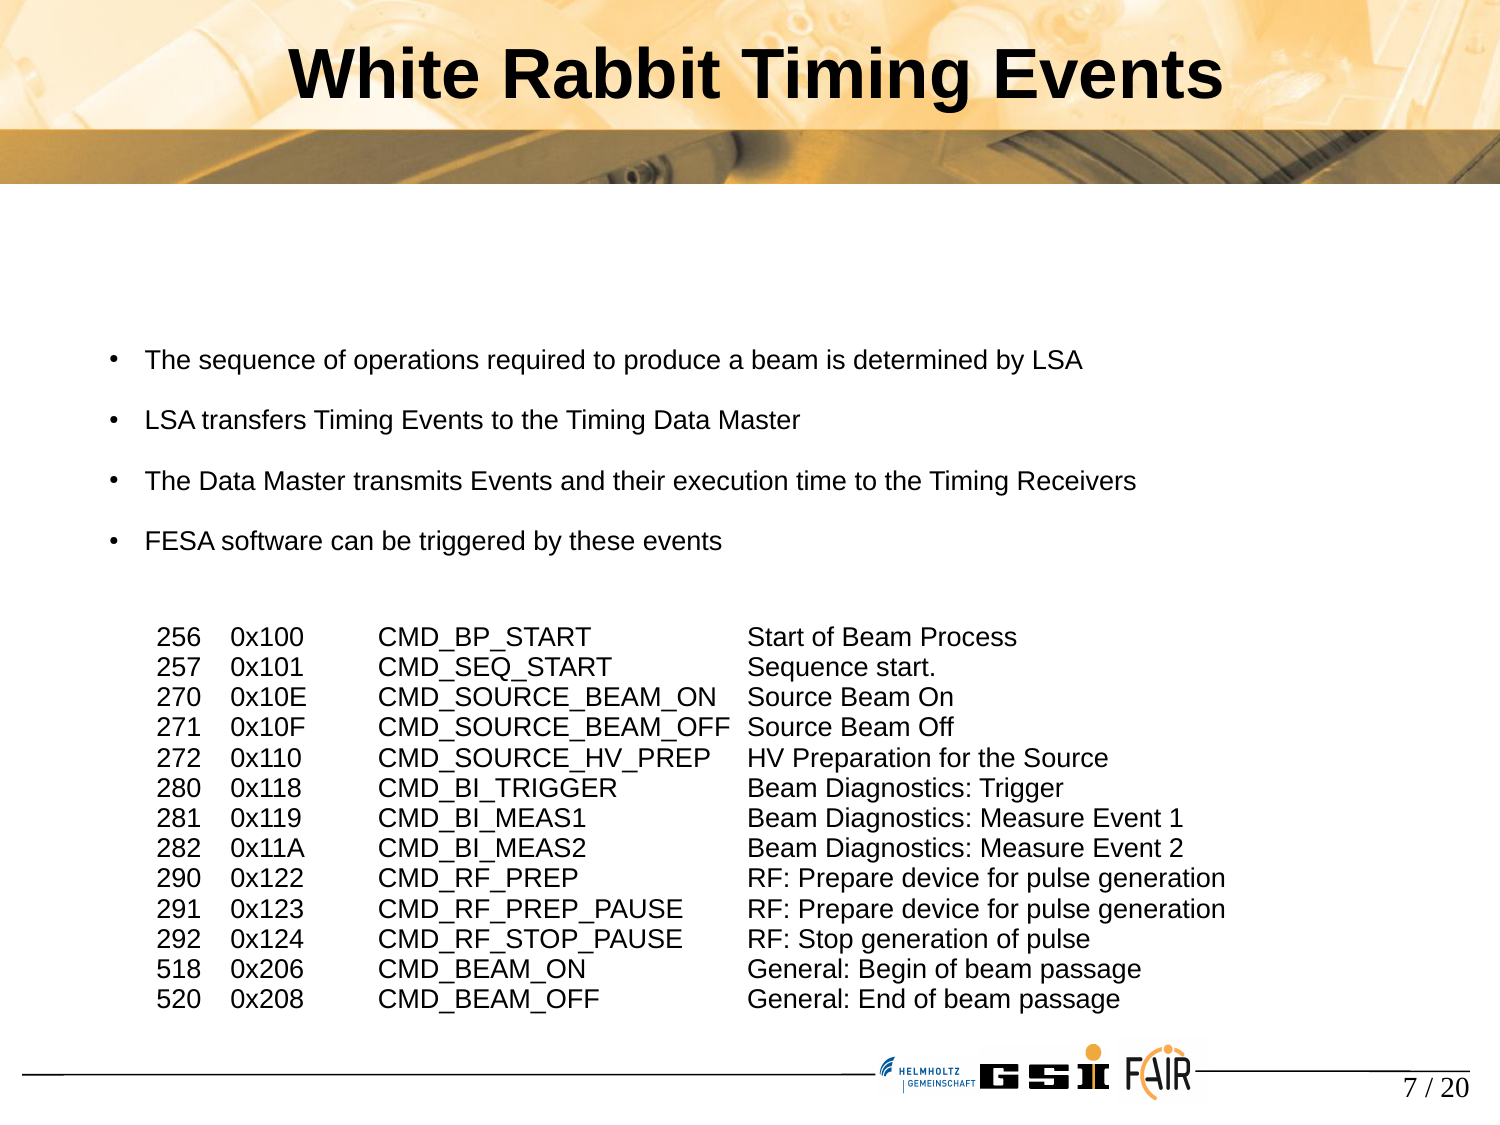

# White Rabbit Timing Events
The sequence of operations required to produce a beam is determined by LSA
LSA transfers Timing Events to the Timing Data Master
The Data Master transmits Events and their execution time to the Timing Receivers
FESA software can be triggered by these events
256 	0x100 	CMD_BP_START 			Start of Beam Process
257 	0x101 	CMD_SEQ_START 		Sequence start.
270 	0x10E 	CMD_SOURCE_BEAM_ON 	Source Beam On
271 	0x10F 	CMD_SOURCE_BEAM_OFF 	Source Beam Off
272 	0x110 	CMD_SOURCE_HV_PREP 	HV Preparation for the Source
280 	0x118 	CMD_BI_TRIGGER 		Beam Diagnostics: Trigger
281 	0x119 	CMD_BI_MEAS1 			Beam Diagnostics: Measure Event 1
282 	0x11A 	CMD_BI_MEAS2 			Beam Diagnostics: Measure Event 2
290 	0x122 	CMD_RF_PREP 			RF: Prepare device for pulse generation
291 	0x123 	CMD_RF_PREP_PAUSE 	RF: Prepare device for pulse generation
292 	0x124 	CMD_RF_STOP_PAUSE 	RF: Stop generation of pulse
518 	0x206 	CMD_BEAM_ON 			General: Begin of beam passage
520 	0x208 	CMD_BEAM_OFF 		General: End of beam passage
7